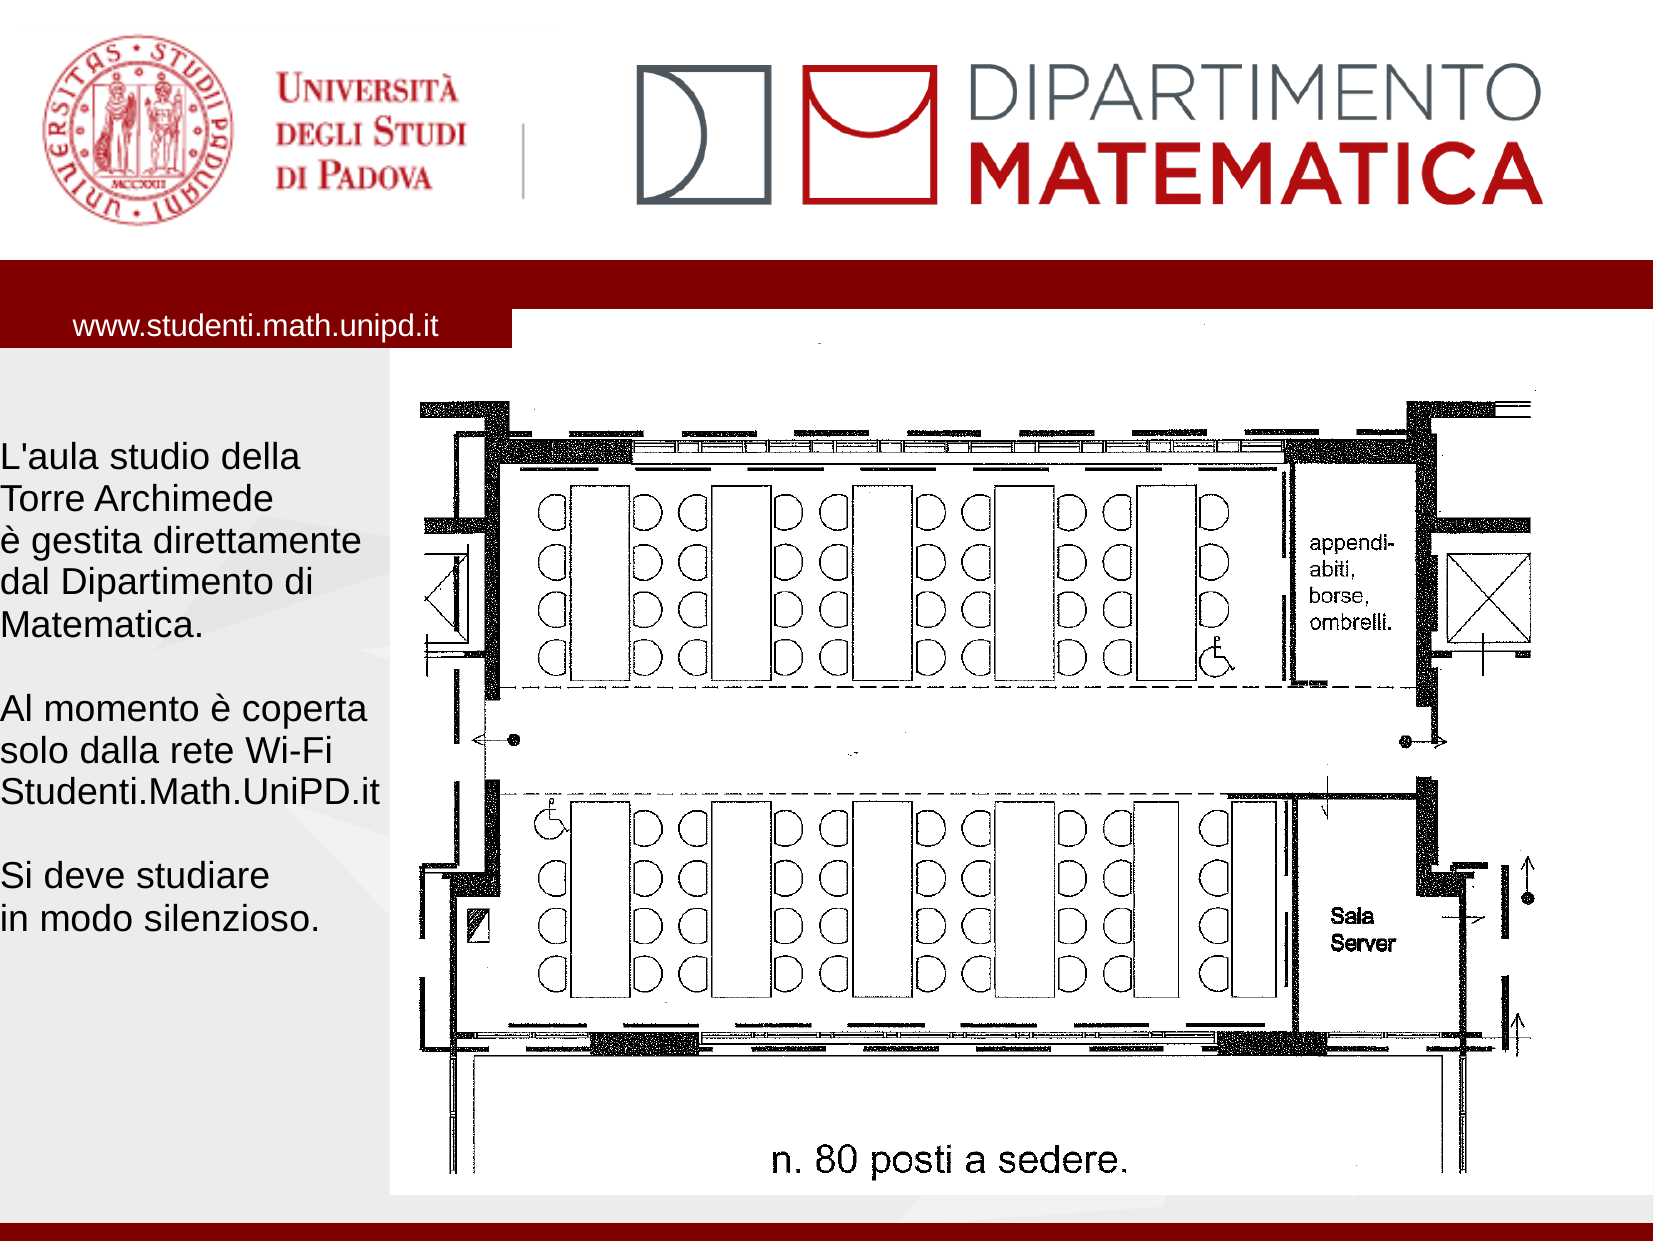

| |
| --- |
www.studenti.math.unipd.it
L'aula studio della
Torre Archimede
è gestita direttamente
dal Dipartimento di Matematica.
Al momento è coperta solo dalla rete Wi-Fi
Studenti.Math.UniPD.it
Si deve studiare
in modo silenzioso.
| |
| --- |